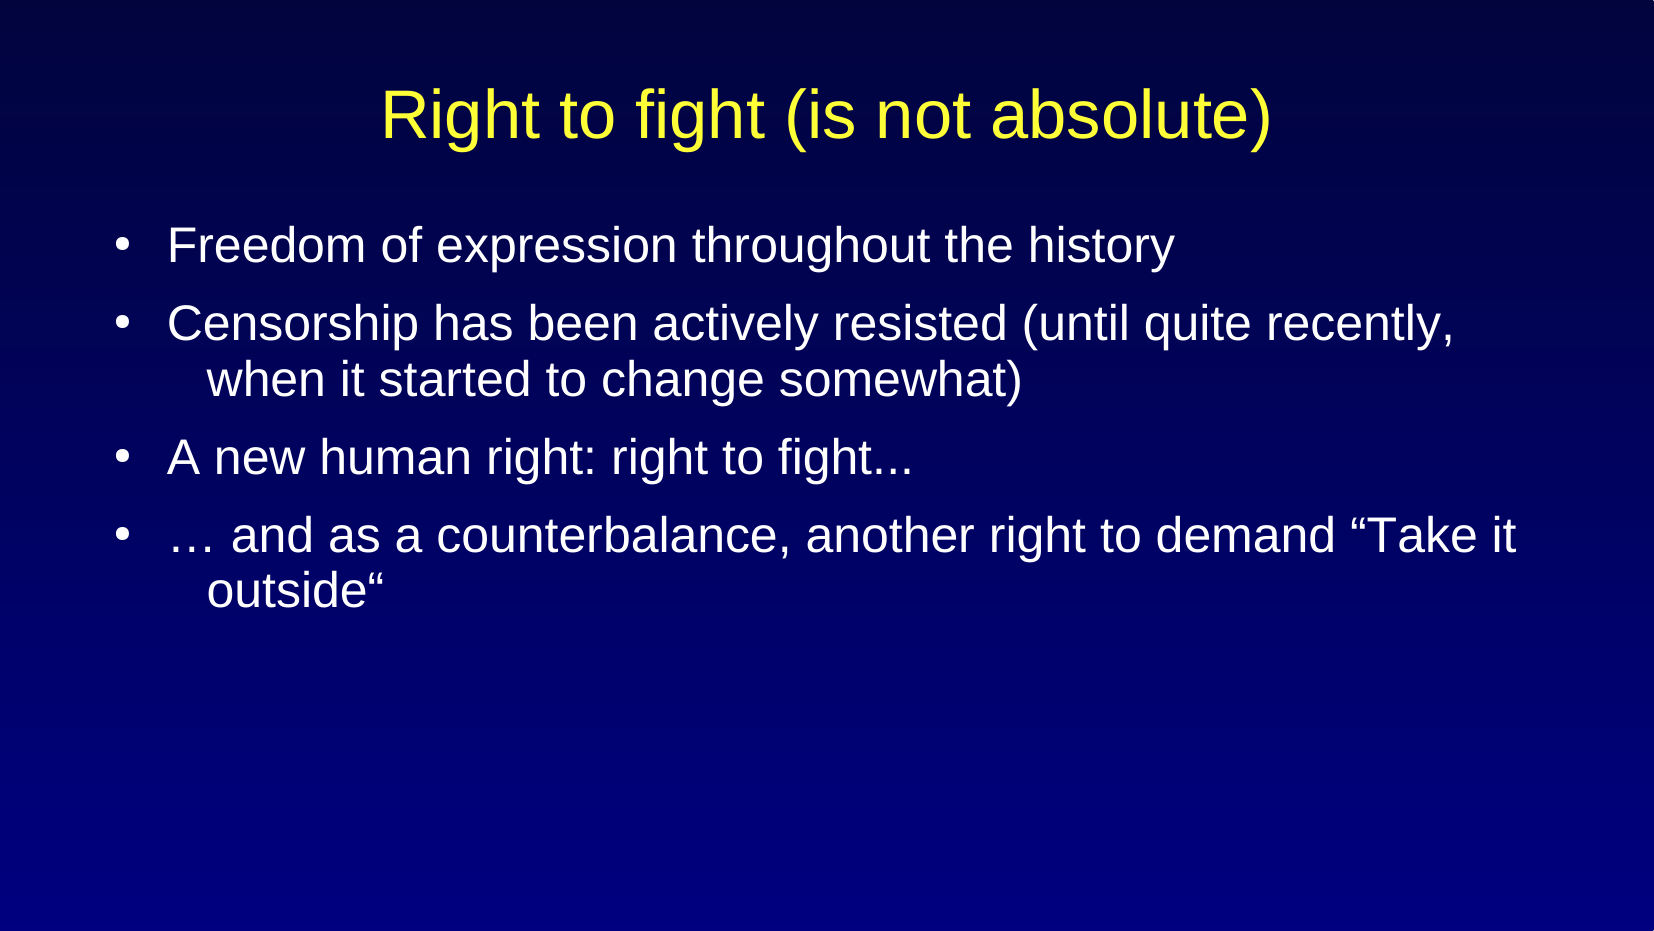

# Right to fight (is not absolute)
Freedom of expression throughout the history
Censorship has been actively resisted (until quite recently, when it started to change somewhat)
A new human right: right to fight...
… and as a counterbalance, another right to demand “Take it outside“